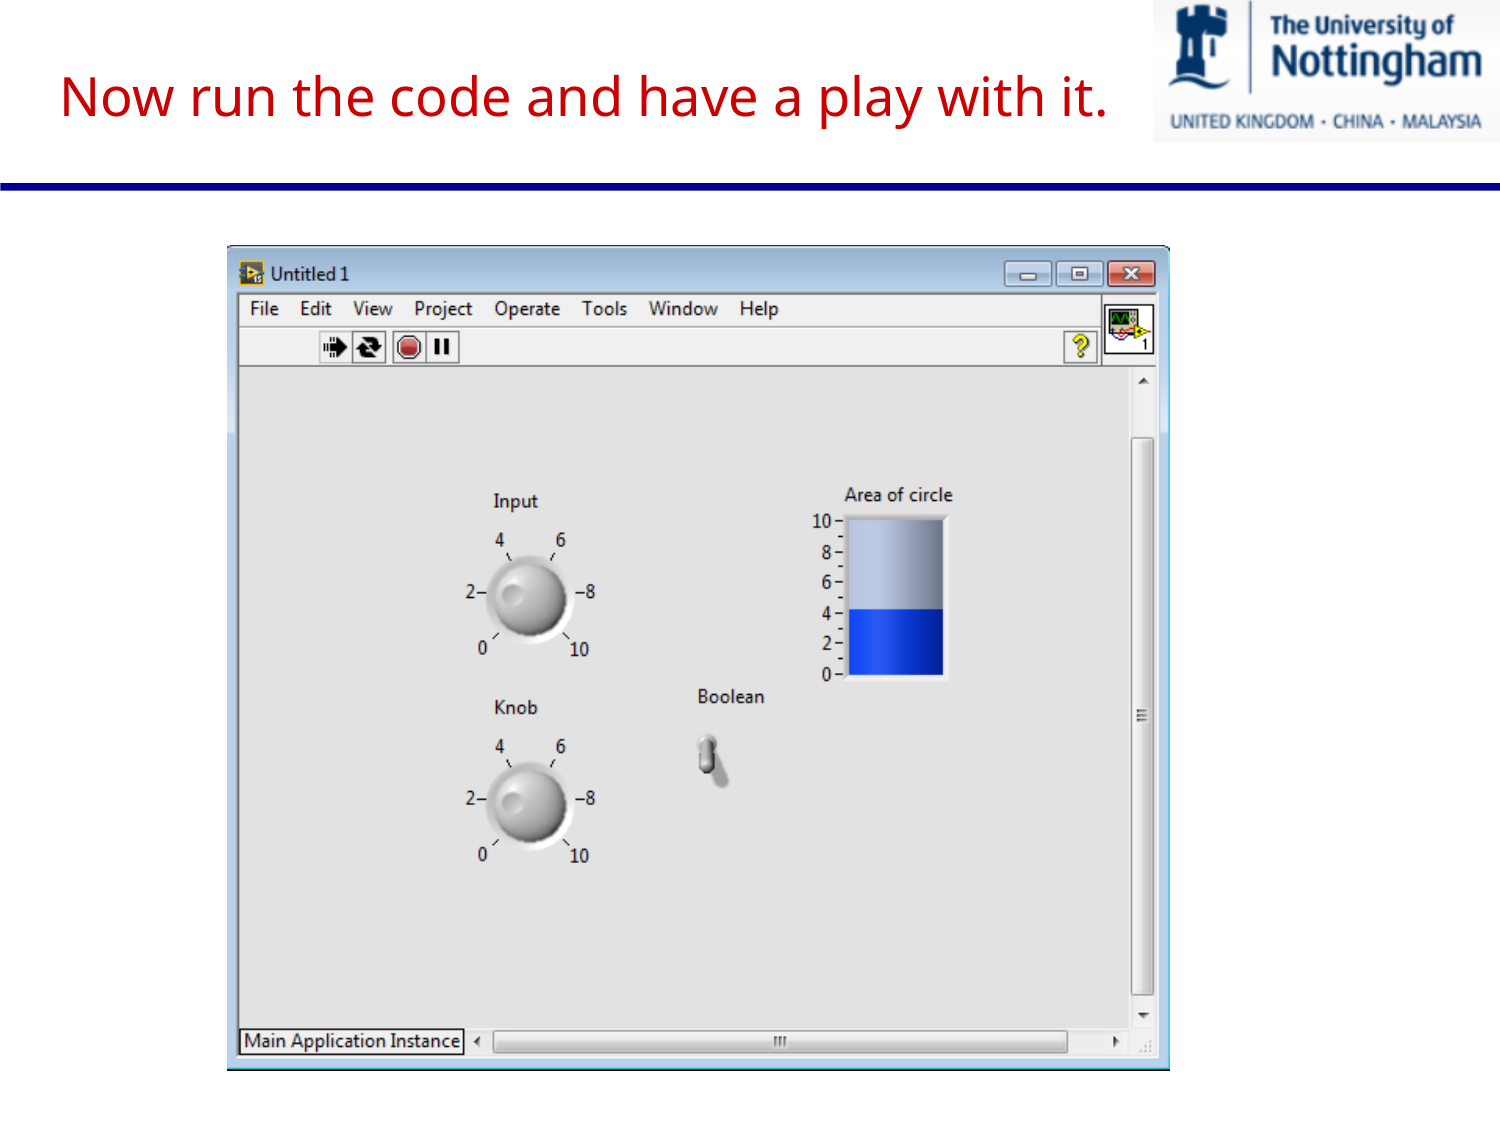

# Now run the code and have a play with it.